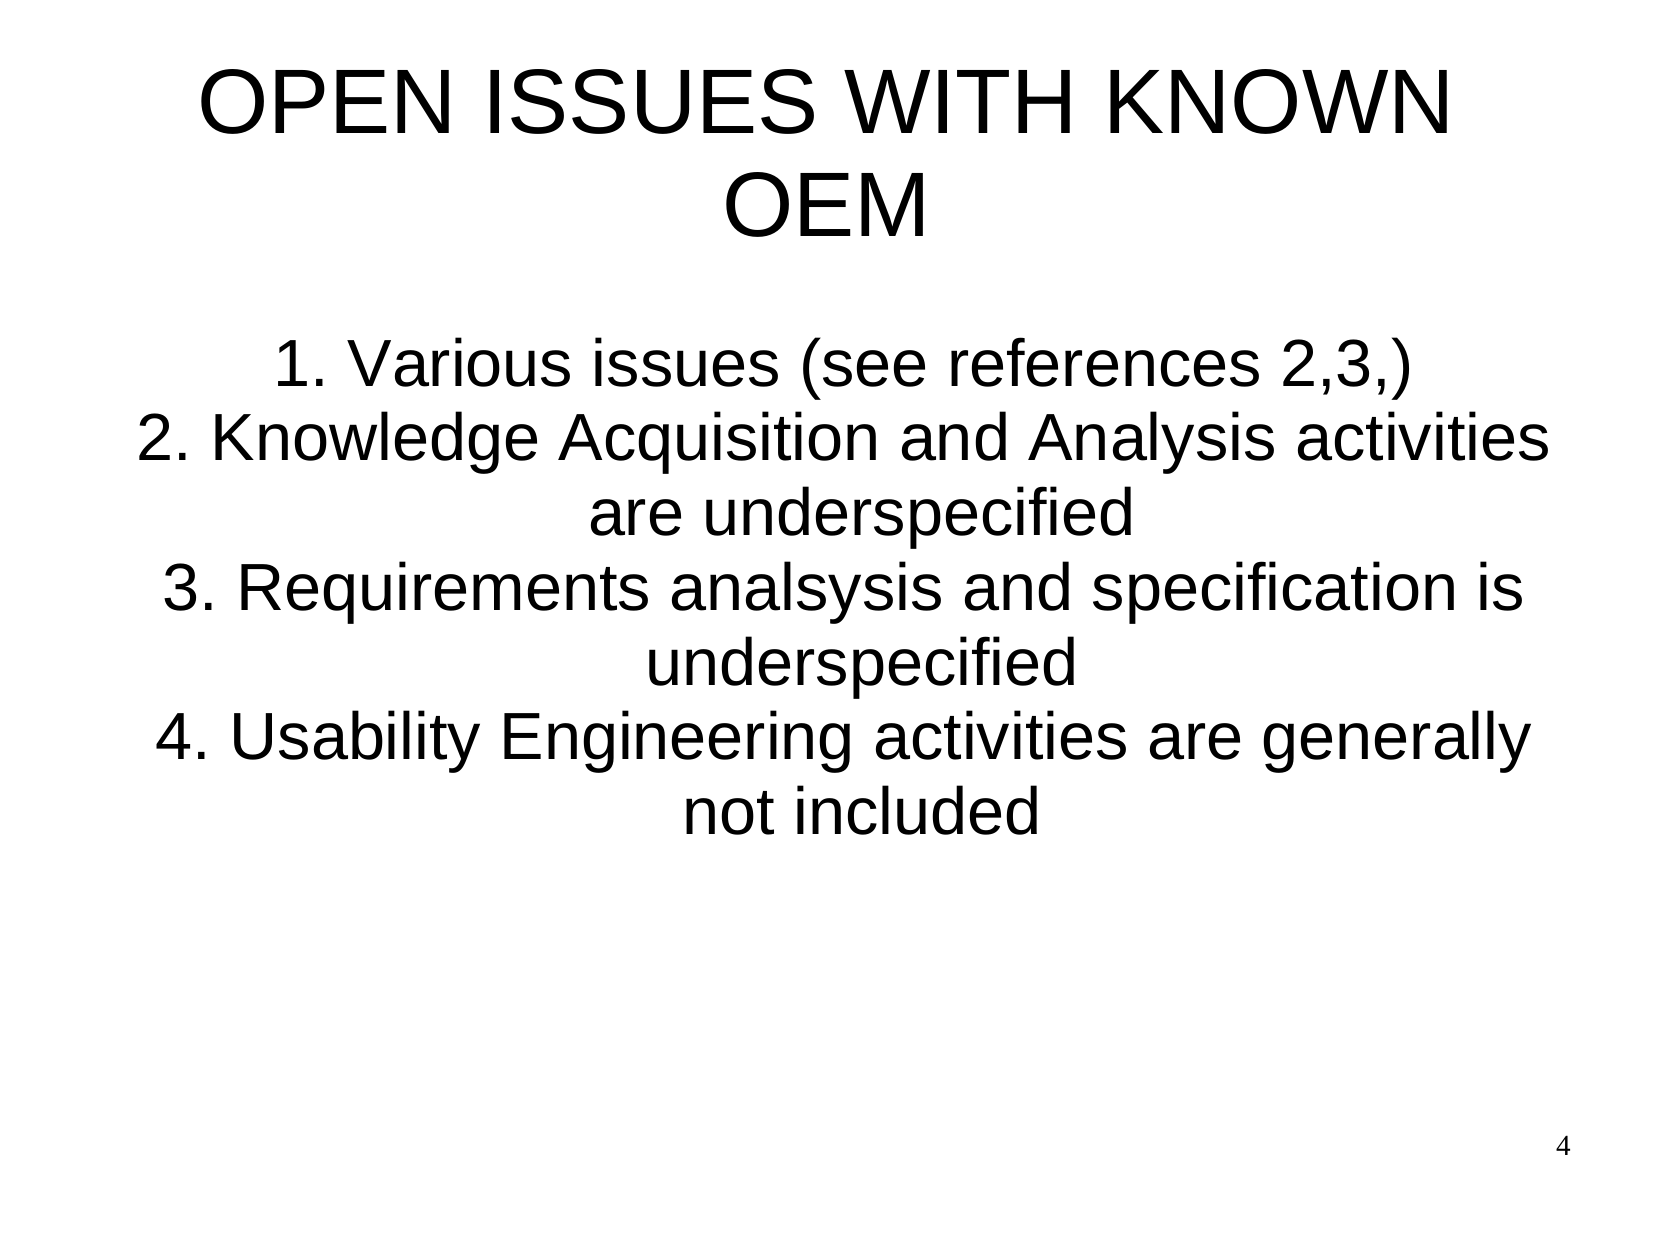

# OPEN ISSUES WITH KNOWN OEM
1. Various issues (see references 2,3,)
2. Knowledge Acquisition and Analysis activities are underspecified
3. Requirements analsysis and specification is underspecified
4. Usability Engineering activities are generally not included
4